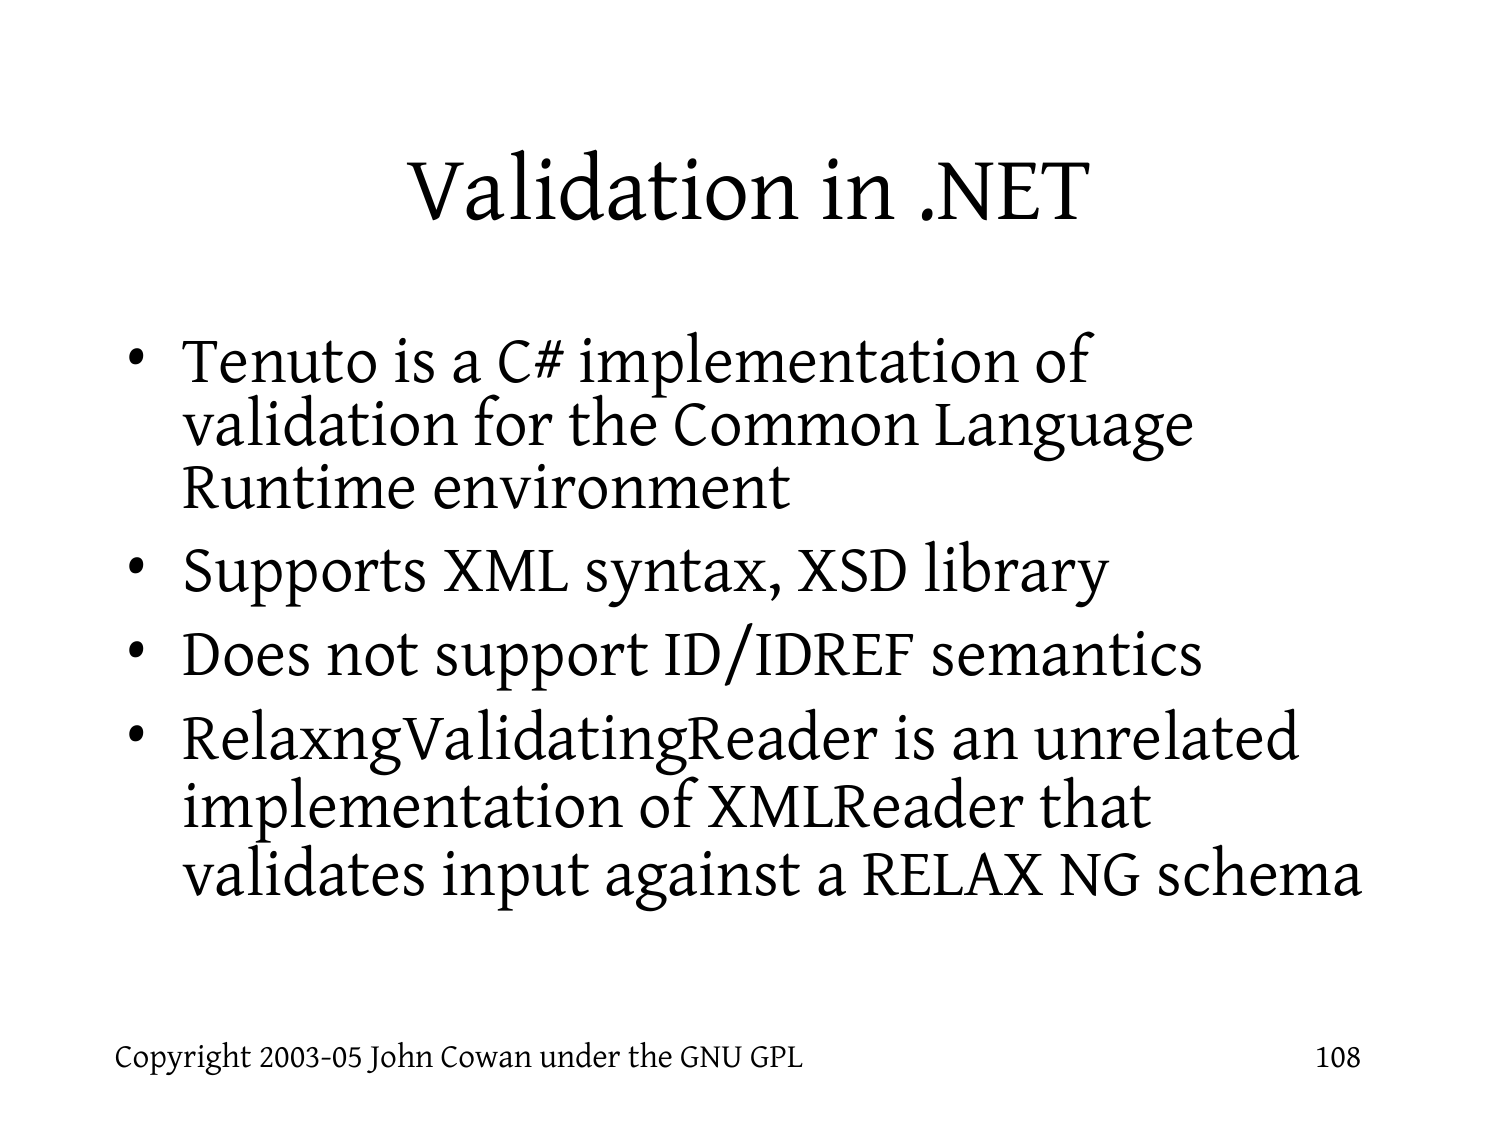

# Validation in .NET
Tenuto is a C# implementation of validation for the Common Language Runtime environment
Supports XML syntax, XSD library
Does not support ID/IDREF semantics
RelaxngValidatingReader is an unrelated implementation of XMLReader that validates input against a RELAX NG schema